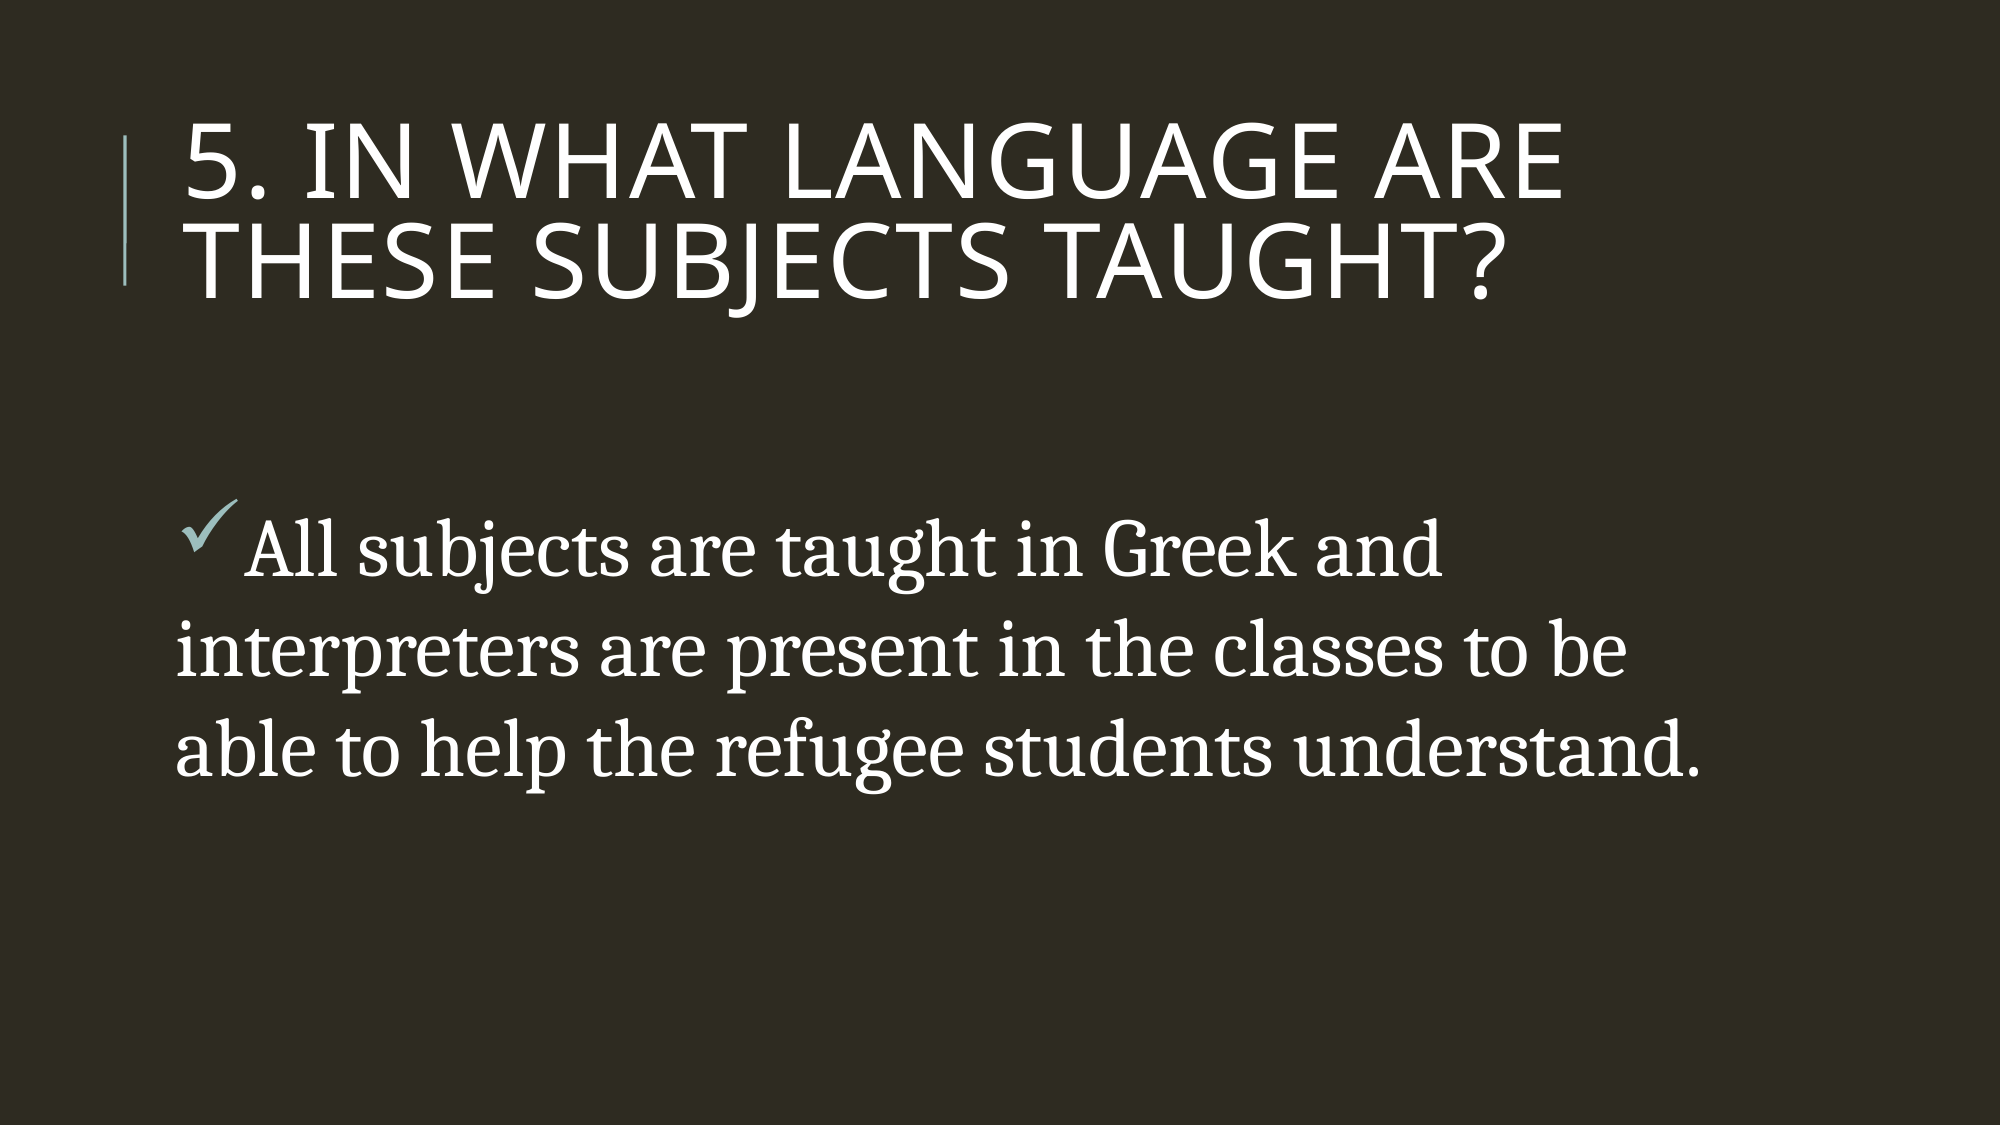

# 5. In what language are these subjects taught?
All subjects are taught in Greek and interpreters are present in the classes to be able to help the refugee students understand.